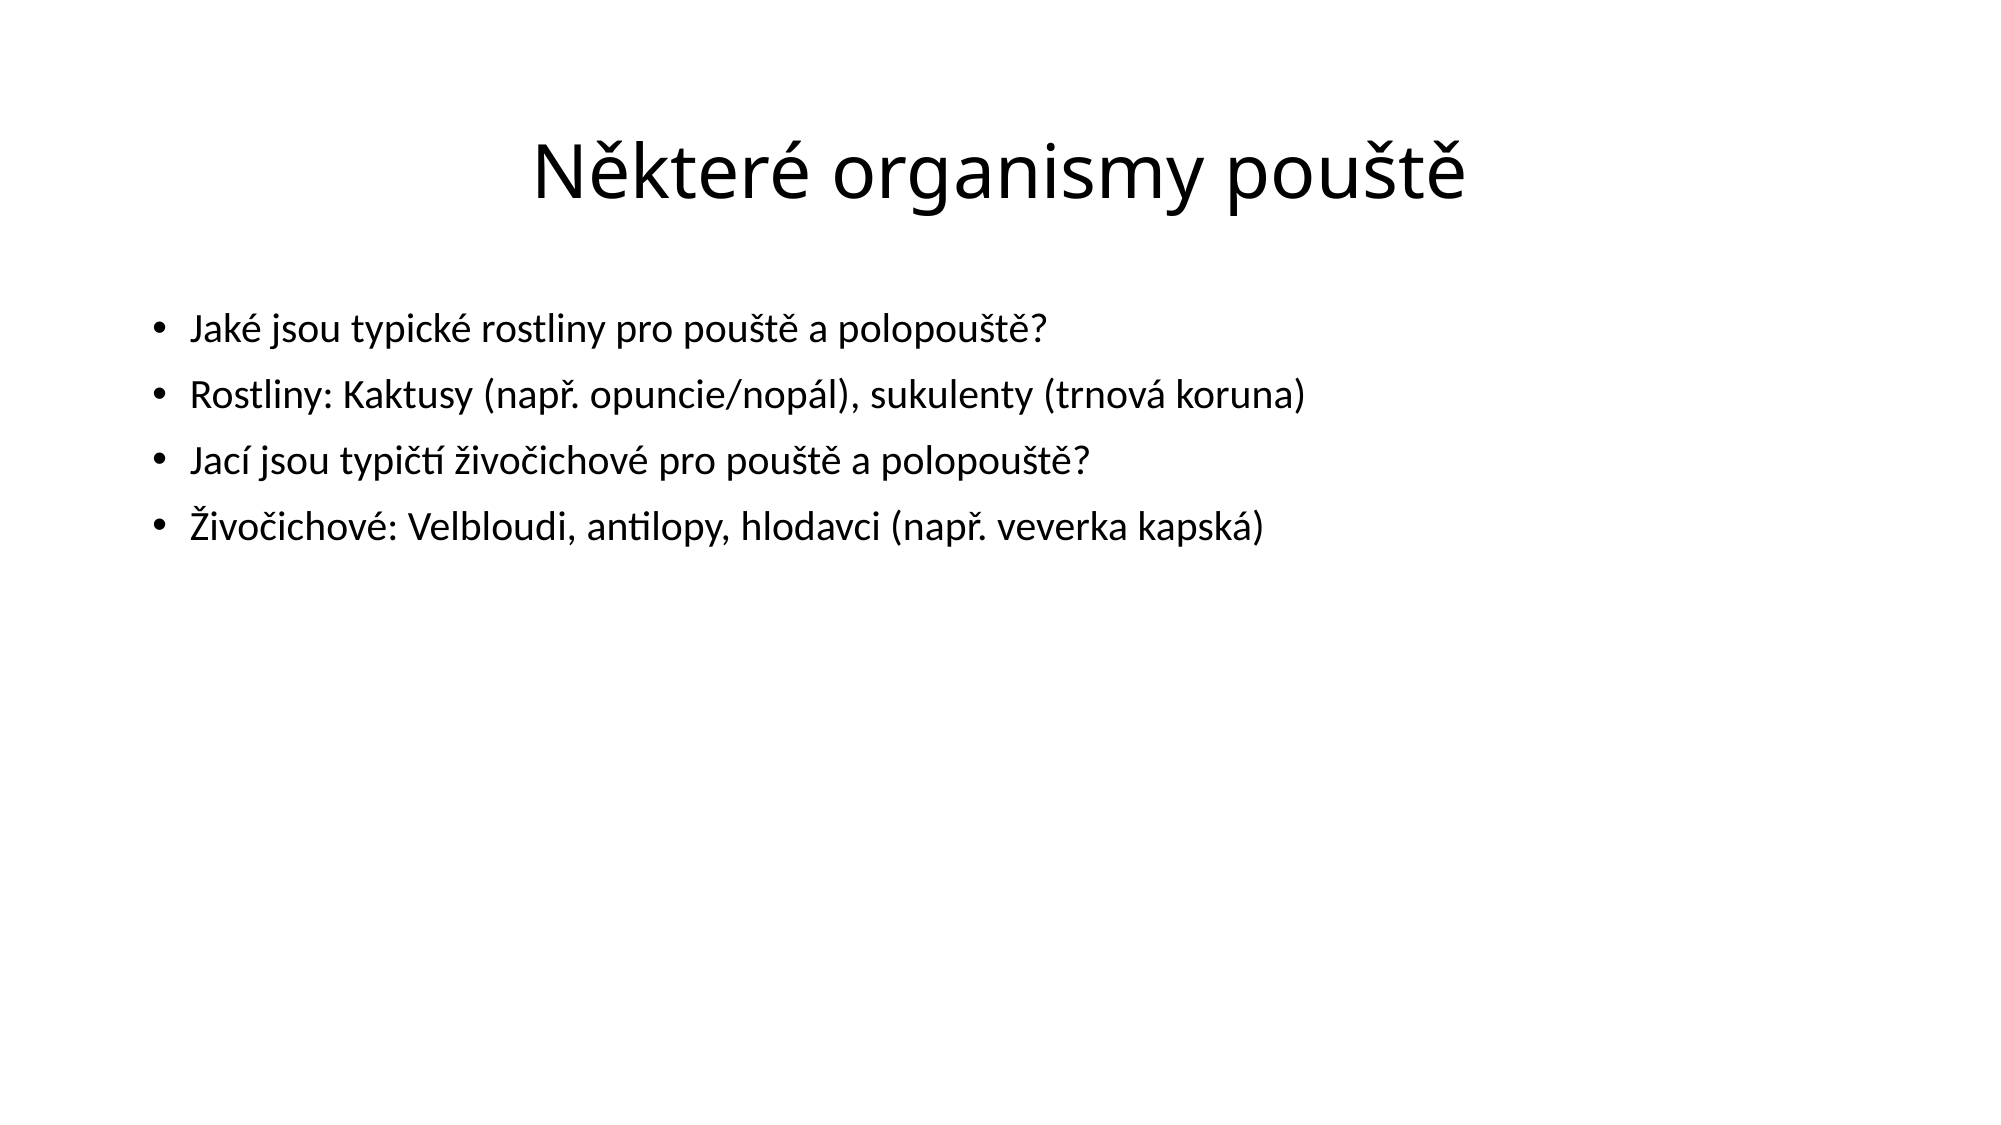

# Některé organismy pouště
Jaké jsou typické rostliny pro pouště a polopouště?
Rostliny: Kaktusy (např. opuncie/nopál), sukulenty (trnová koruna)
Jací jsou typičtí živočichové pro pouště a polopouště?
Živočichové: Velbloudi, antilopy, hlodavci (např. veverka kapská)